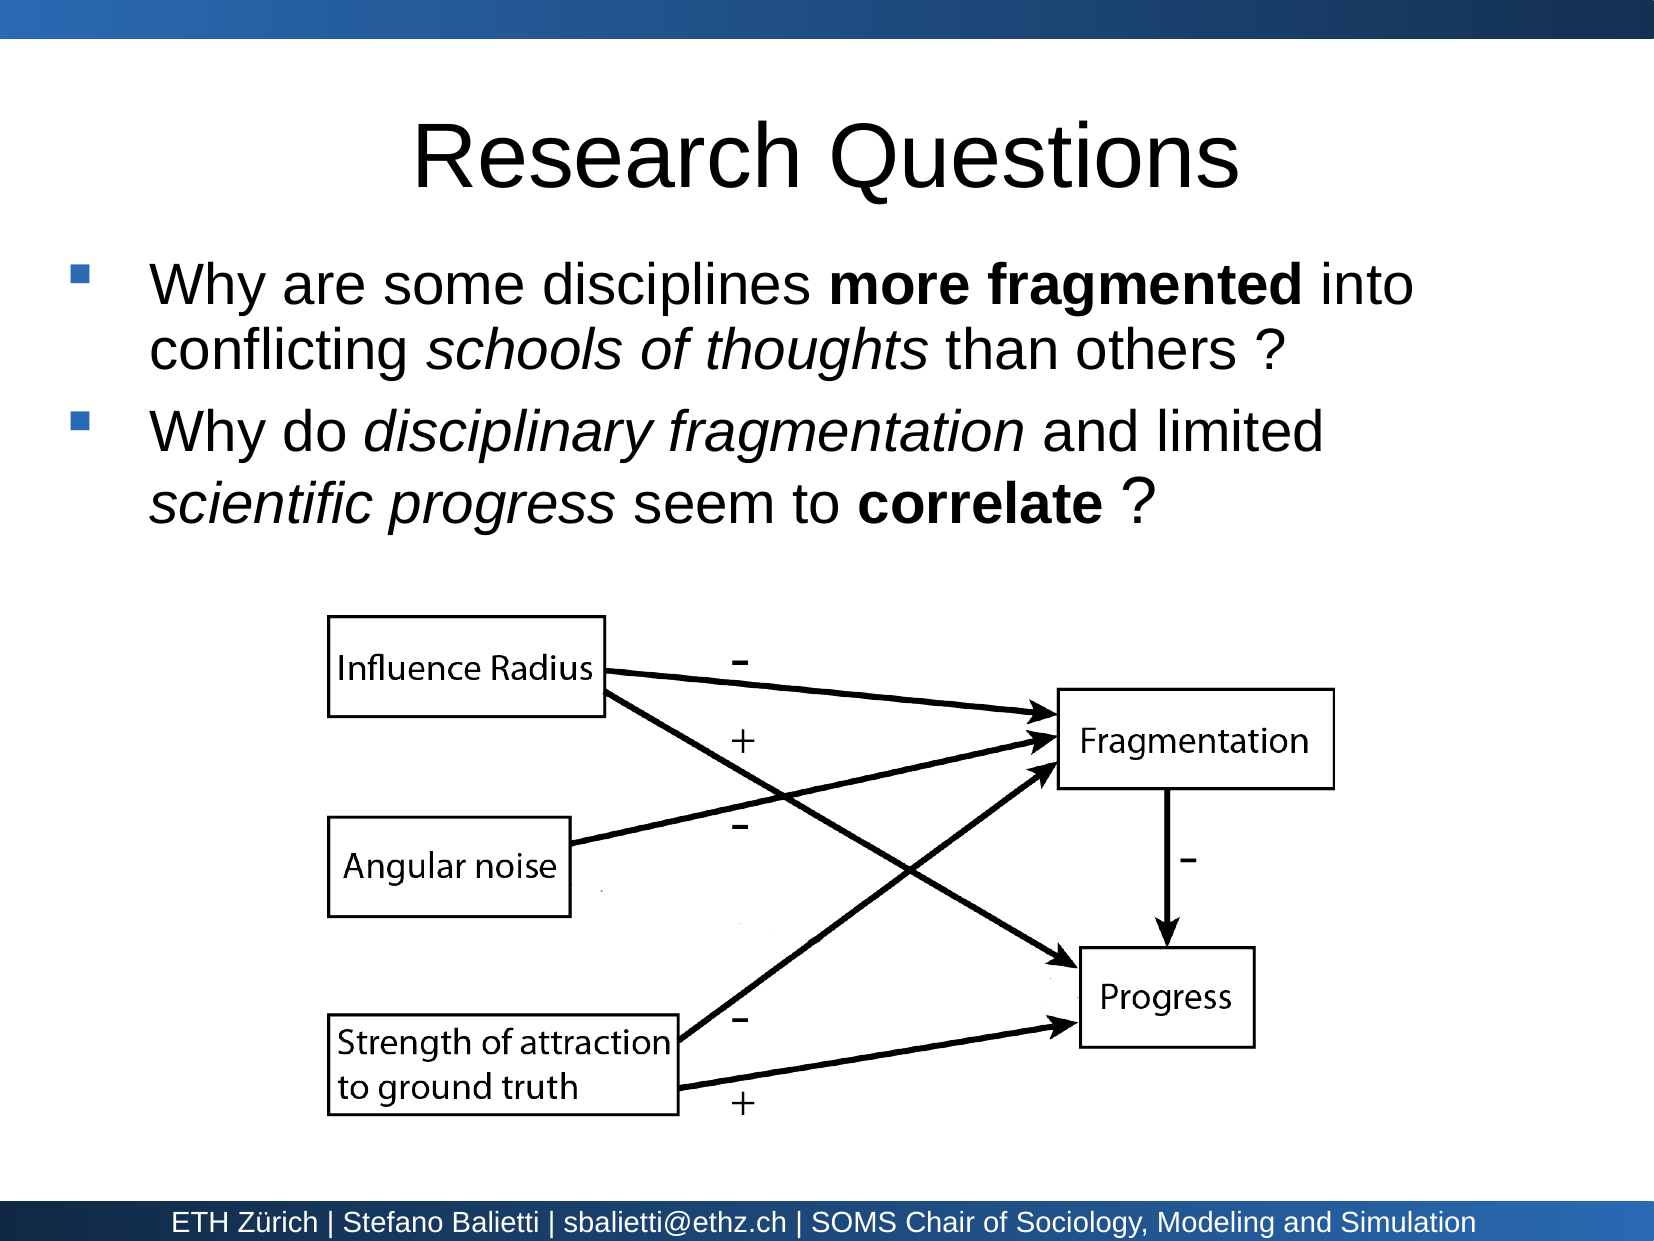

# Research Questions
Why are some disciplines more fragmented into conflicting schools of thoughts than others ?
Why do disciplinary fragmentation and limited scientific progress seem to correlate ?
 ETH Zürich | Stefano Balietti | sbalietti@ethz.ch | SOMS Chair of Sociology, Modeling and Simulation